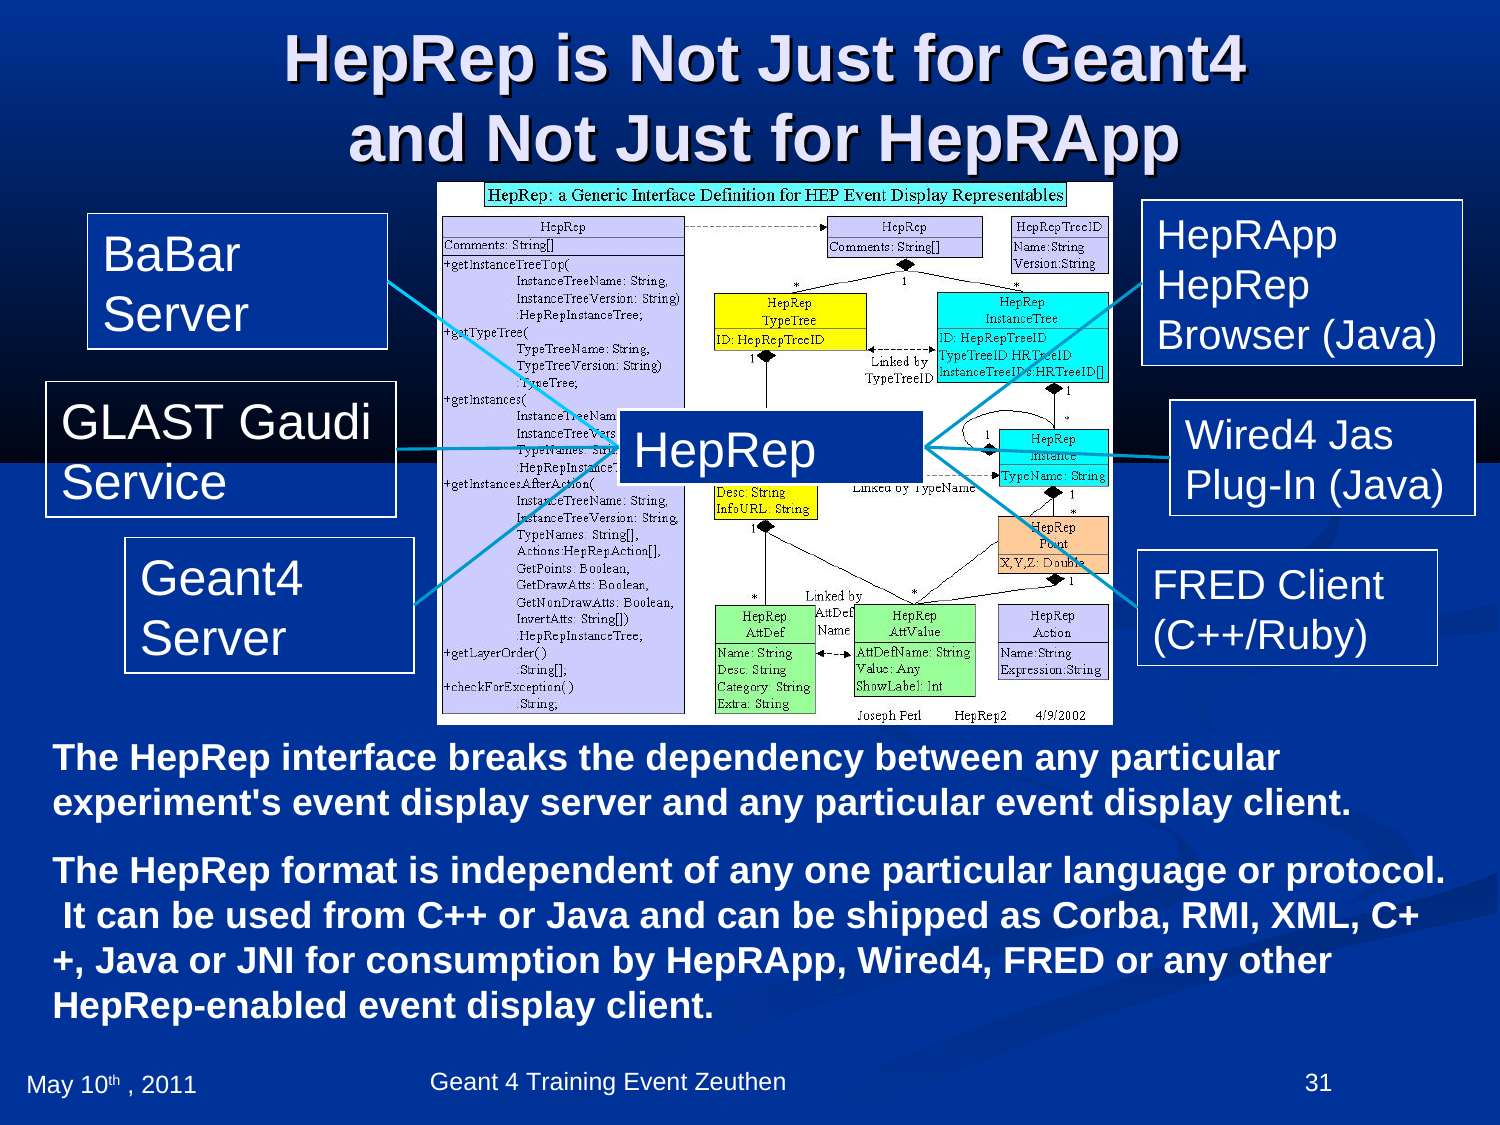

# HepRep is Not Just for Geant4 and Not Just for HepRApp
HepRApp HepRep Browser (Java)
BaBar Server
GLAST Gaudi Service
Wired4 Jas Plug-In (Java)
HepRep
Geant4
Server
FRED Client (C++/Ruby)
The HepRep interface breaks the dependency between any particular experiment's event display server and any particular event display client.
The HepRep format is independent of any one particular language or protocol. It can be used from C++ or Java and can be shipped as Corba, RMI, XML, C++, Java or JNI for consumption by HepRApp, Wired4, FRED or any other HepRep-enabled event display client.
Introduction to Geant4 Visualization J. Perl
10 January 2011
31